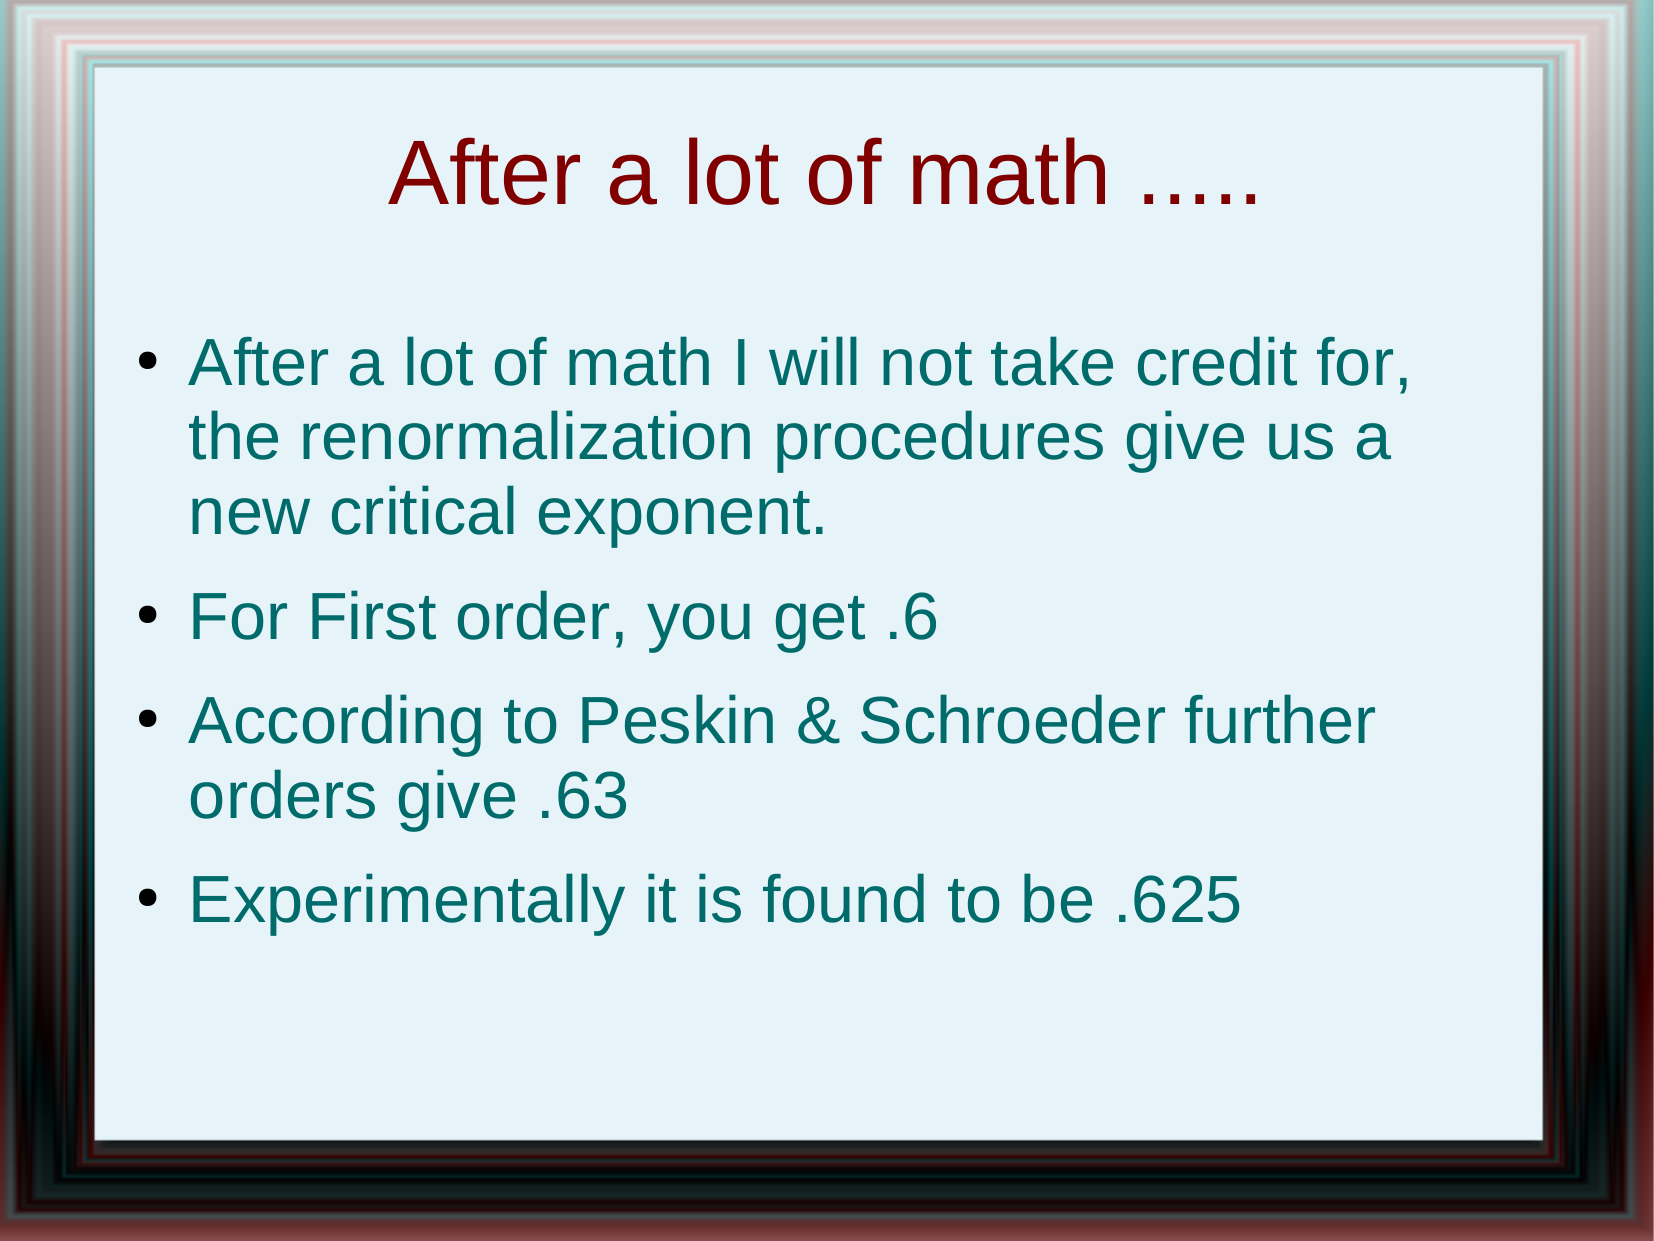

# After a lot of math .....
After a lot of math I will not take credit for, the renormalization procedures give us a new critical exponent.
For First order, you get .6
According to Peskin & Schroeder further orders give .63
Experimentally it is found to be .625